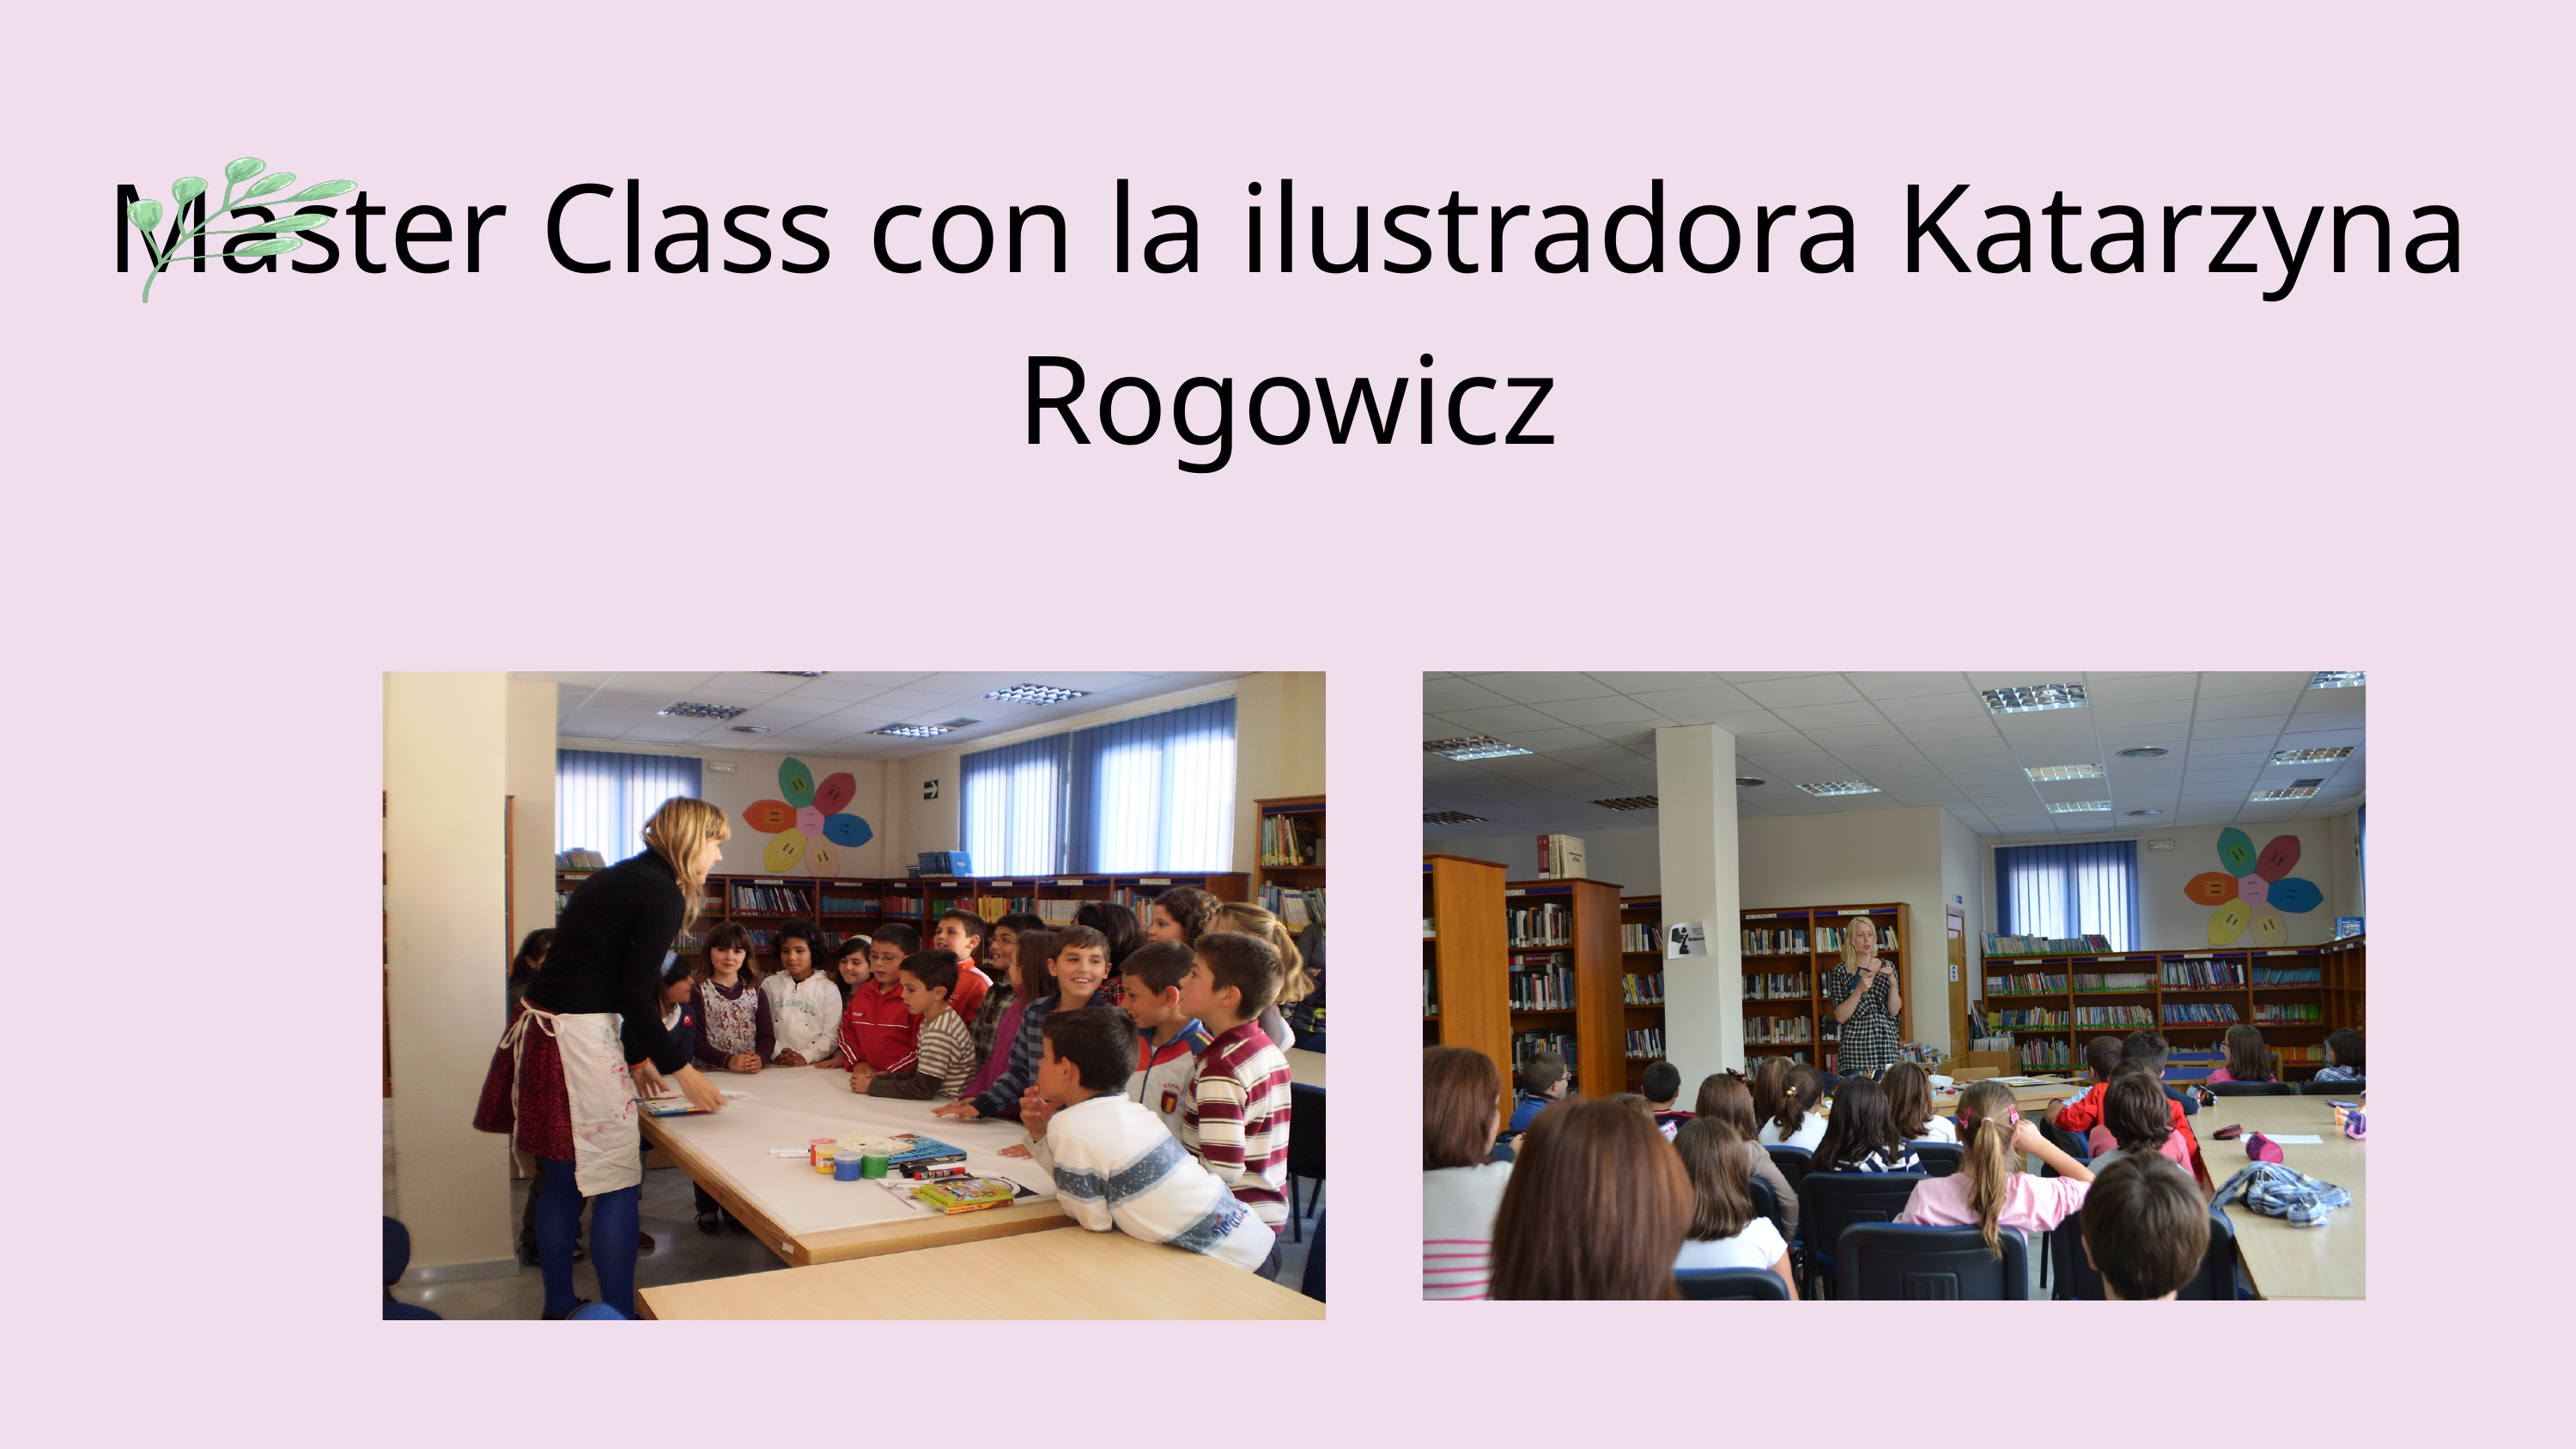

Master Class con la ilustradora Katarzyna Rogowicz